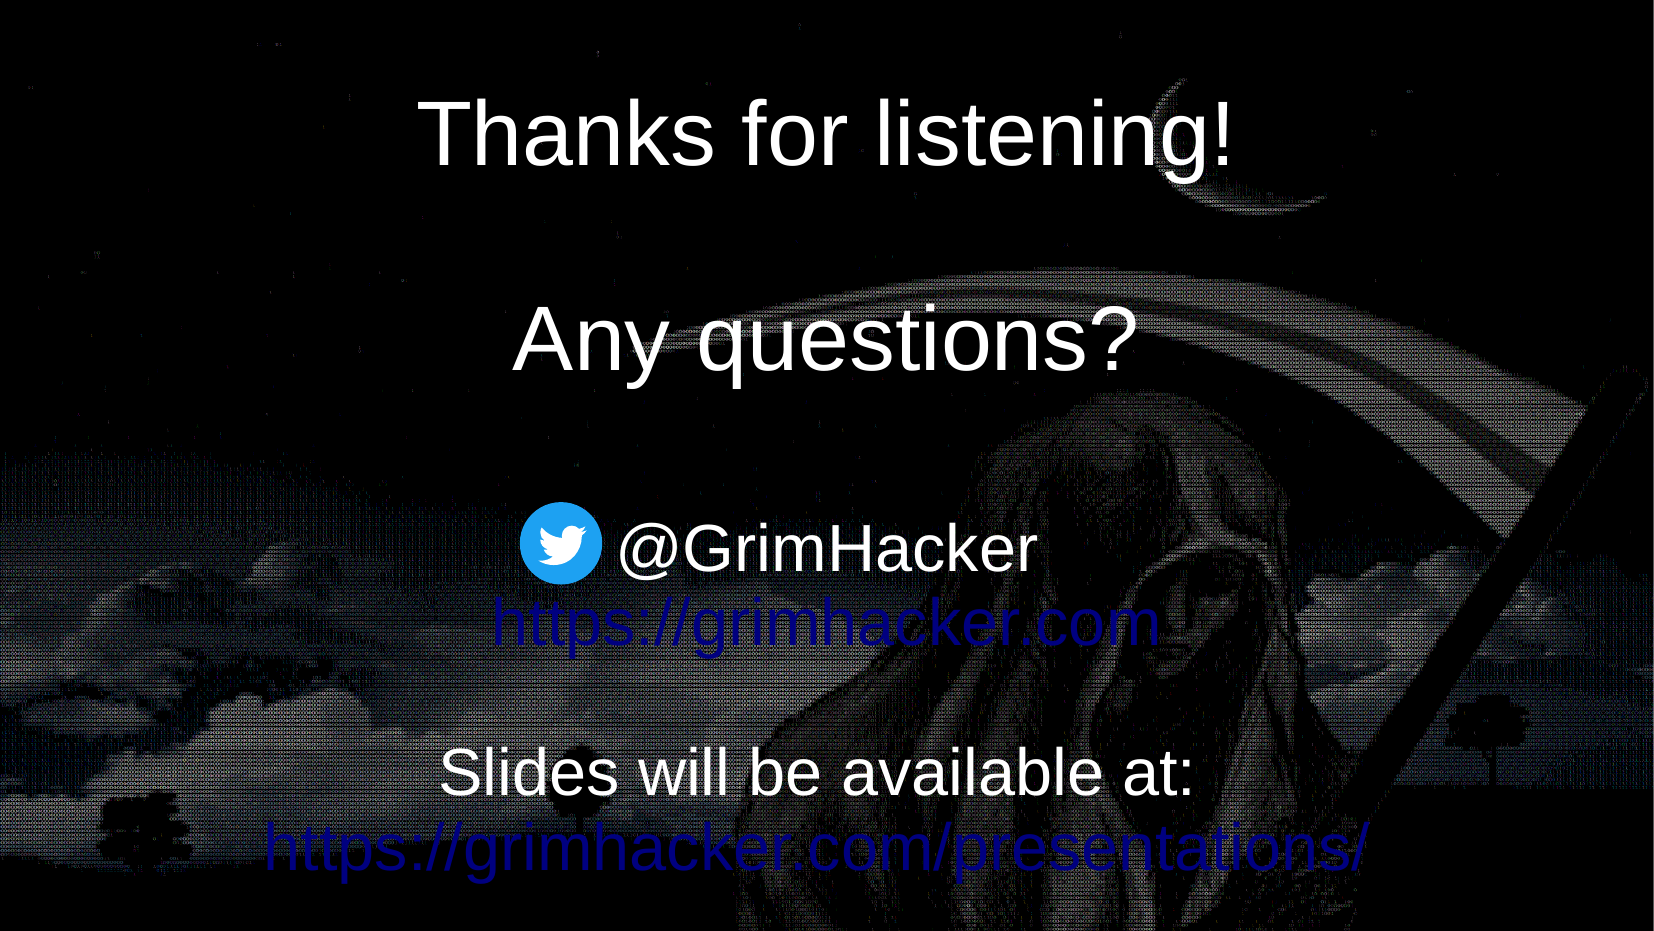

# Thanks for listening! Any questions?
@GrimHacker
https://grimhacker.com
Slides will be available at: https://grimhacker.com/presentations/